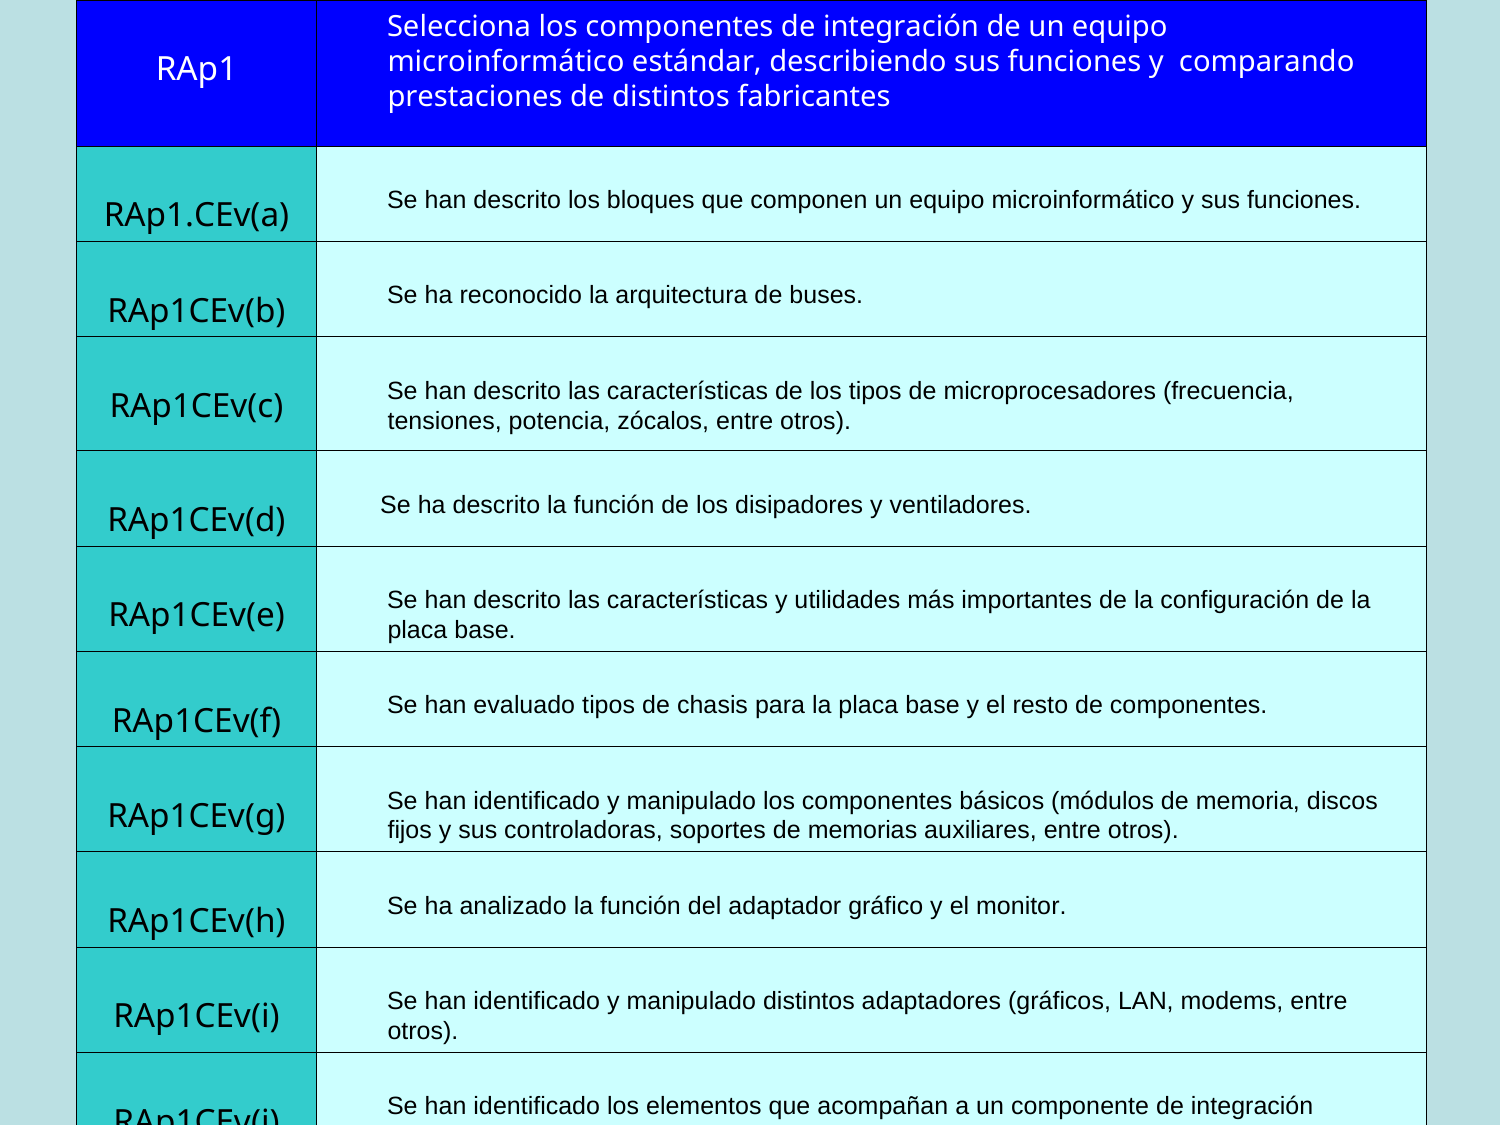

| RAp1 | Selecciona los componentes de integración de un equipo microinformático estándar, describiendo sus funciones y comparando prestaciones de distintos fabricantes |
| --- | --- |
| RAp1.CEv(a) | Se han descrito los bloques que componen un equipo microinformático y sus funciones. |
| RAp1CEv(b) | Se ha reconocido la arquitectura de buses. |
| RAp1CEv(c) | Se han descrito las características de los tipos de microprocesadores (frecuencia, tensiones, potencia, zócalos, entre otros). |
| RAp1CEv(d) | Se ha descrito la función de los disipadores y ventiladores. |
| RAp1CEv(e) | Se han descrito las características y utilidades más importantes de la configuración de la placa base. |
| RAp1CEv(f) | Se han evaluado tipos de chasis para la placa base y el resto de componentes. |
| RAp1CEv(g) | Se han identificado y manipulado los componentes básicos (módulos de memoria, discos fijos y sus controladoras, soportes de memorias auxiliares, entre otros). |
| RAp1CEv(h) | Se ha analizado la función del adaptador gráfico y el monitor. |
| RAp1CEv(i) | Se han identificado y manipulado distintos adaptadores (gráficos, LAN, modems, entre otros). |
| RAp1CEv(j) | Se han identificado los elementos que acompañan a un componente de integración (documentación, controladores, cables y utilidades, entre otros). |